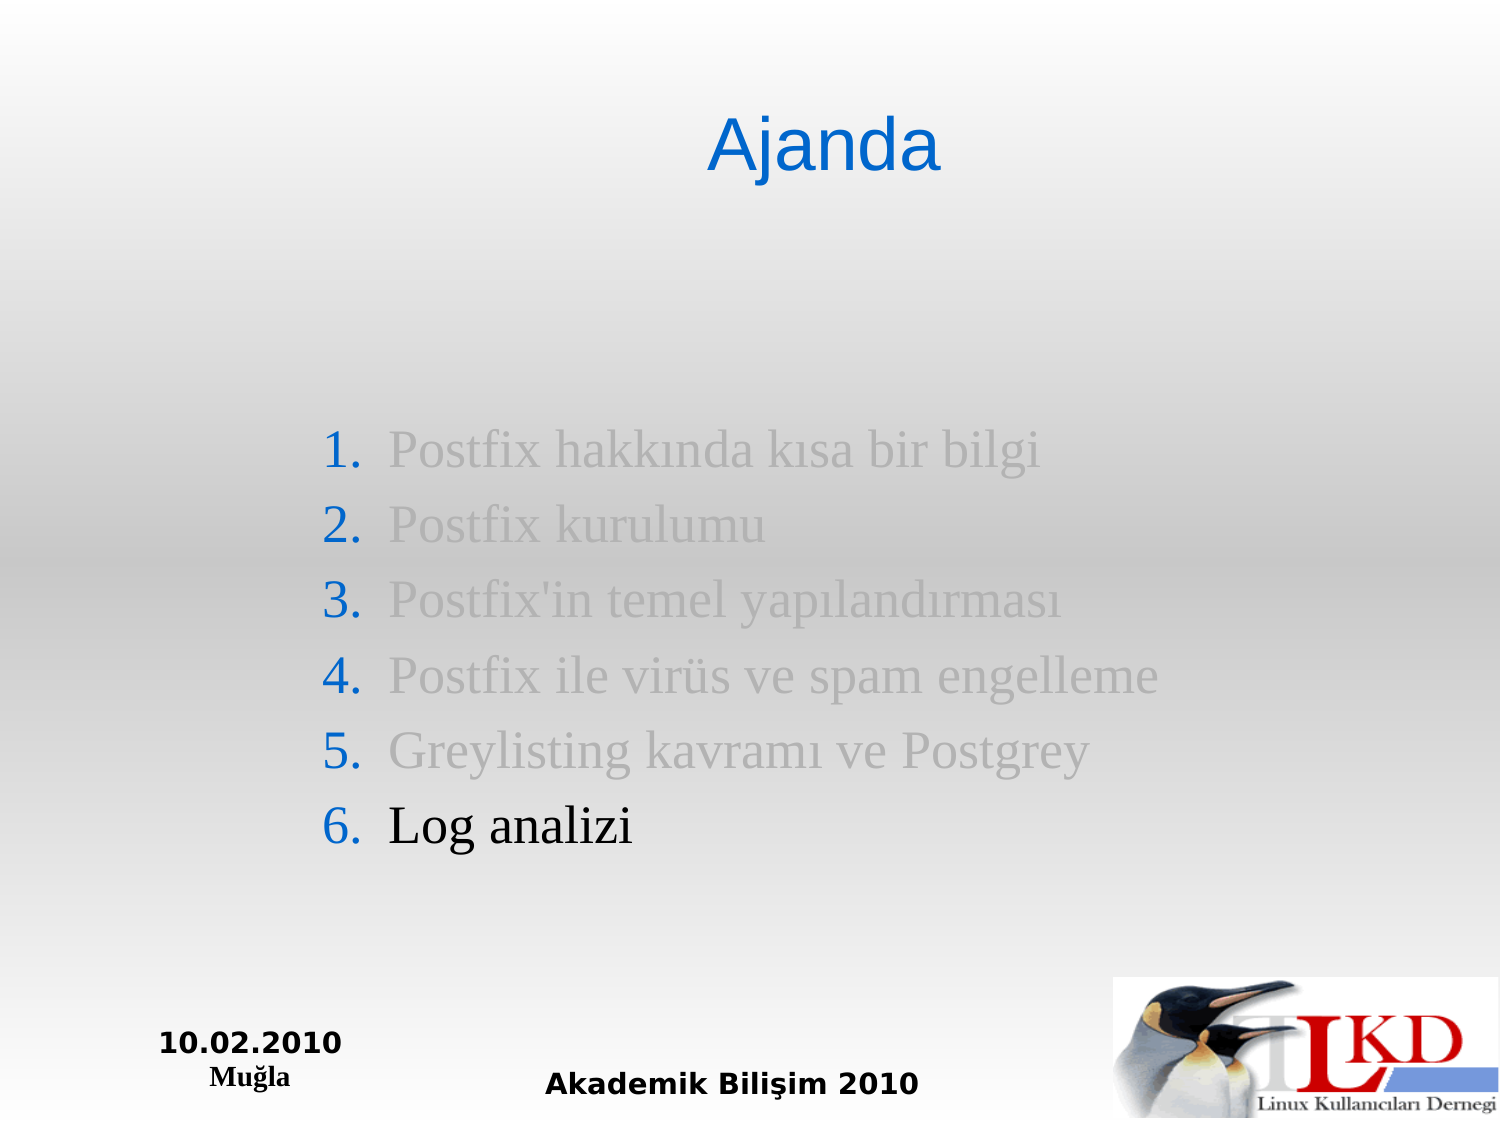

# Ajanda
 Postfix hakkında kısa bir bilgi
 Postfix kurulumu
 Postfix'in temel yapılandırması
 Postfix ile virüs ve spam engelleme
 Greylisting kavramı ve Postgrey
 Log analizi